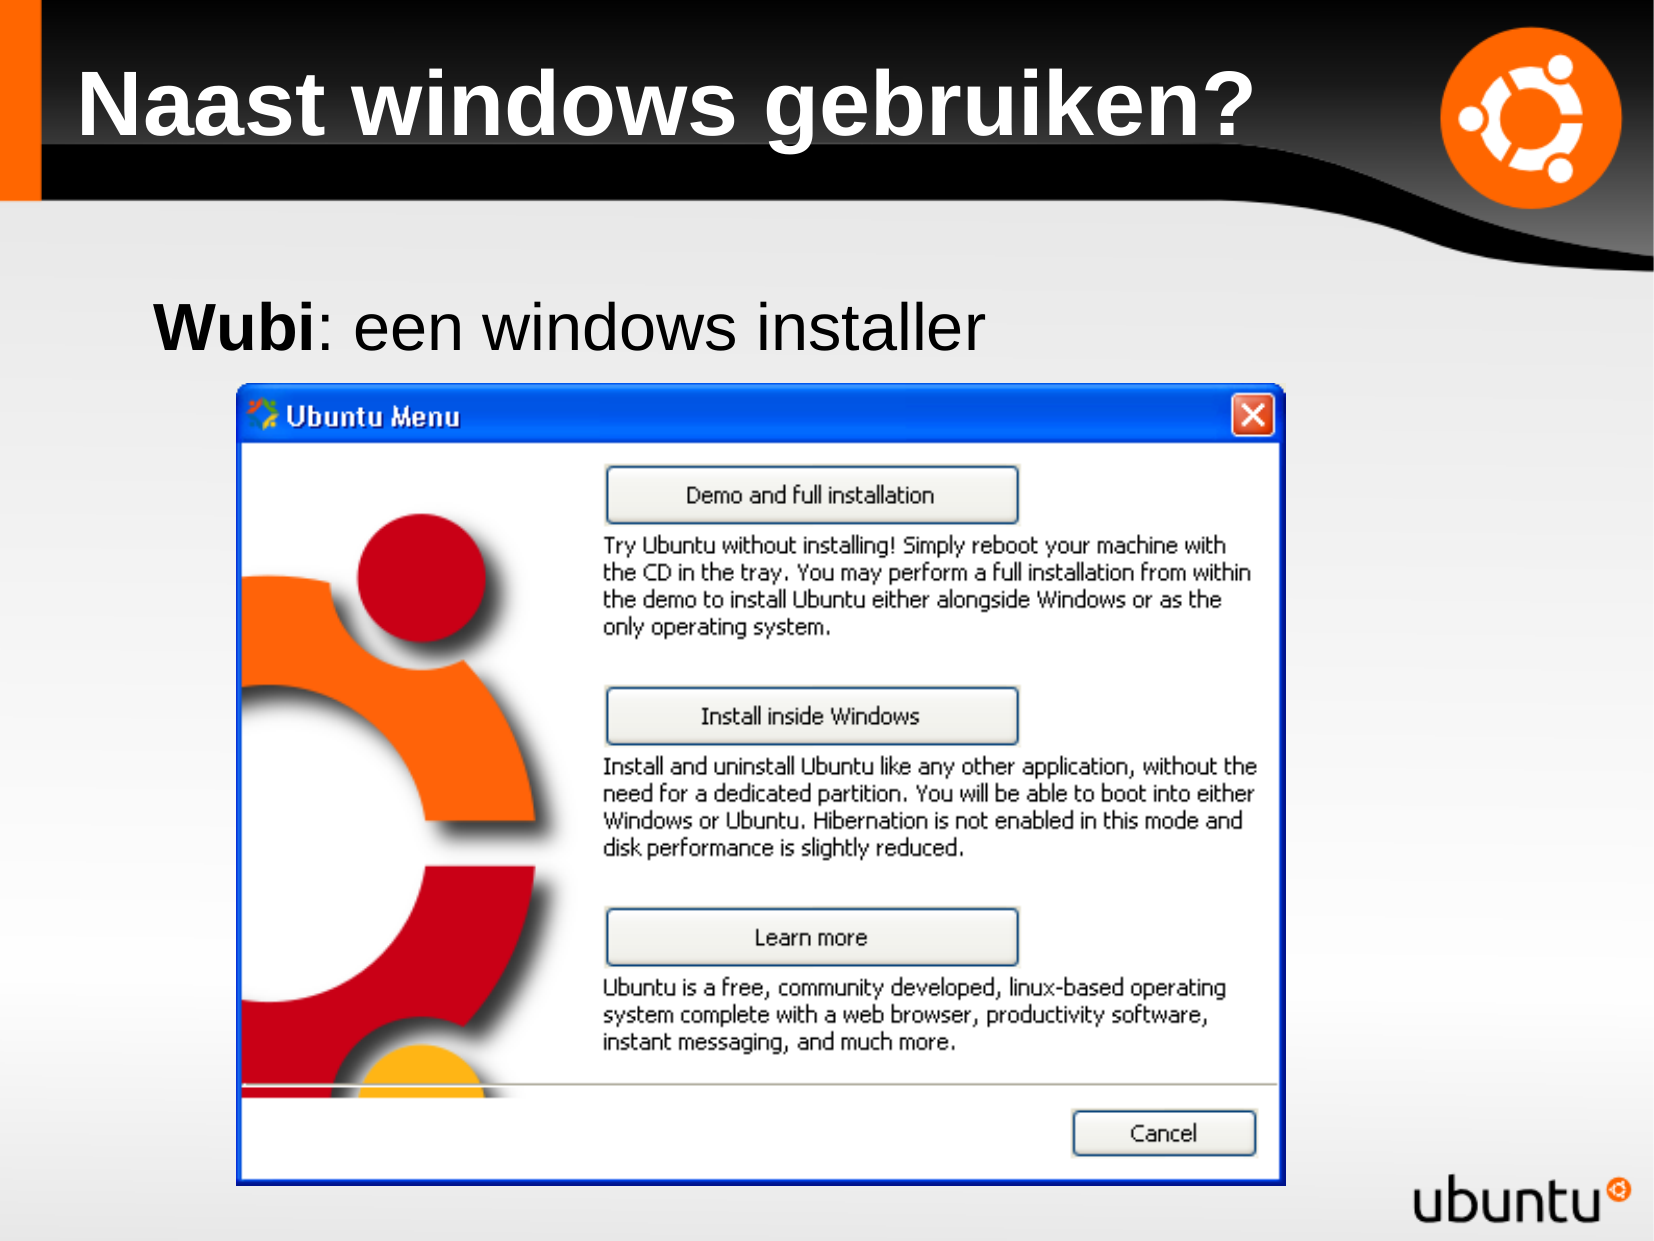

# Naast windows gebruiken?
Wubi: een windows installer